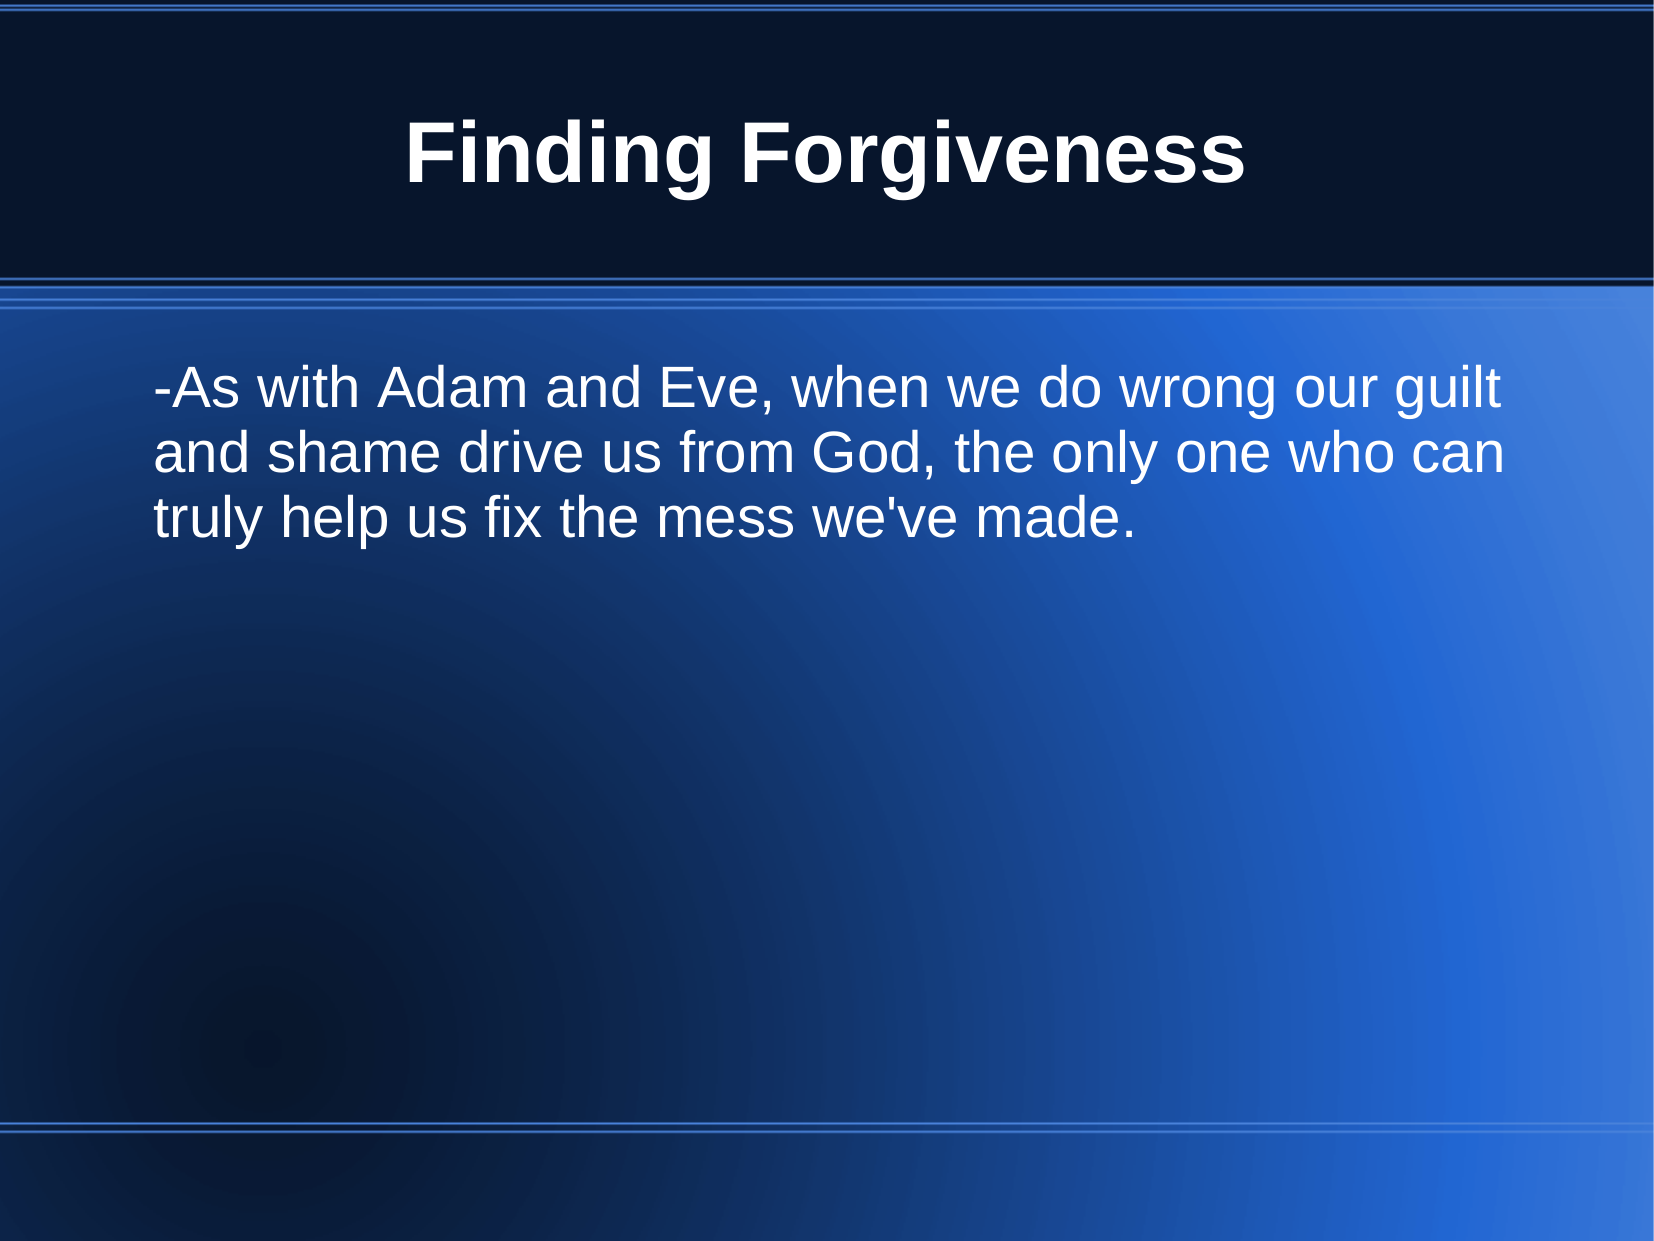

# Finding Forgiveness
-As with Adam and Eve, when we do wrong our guilt and shame drive us from God, the only one who can truly help us fix the mess we've made.